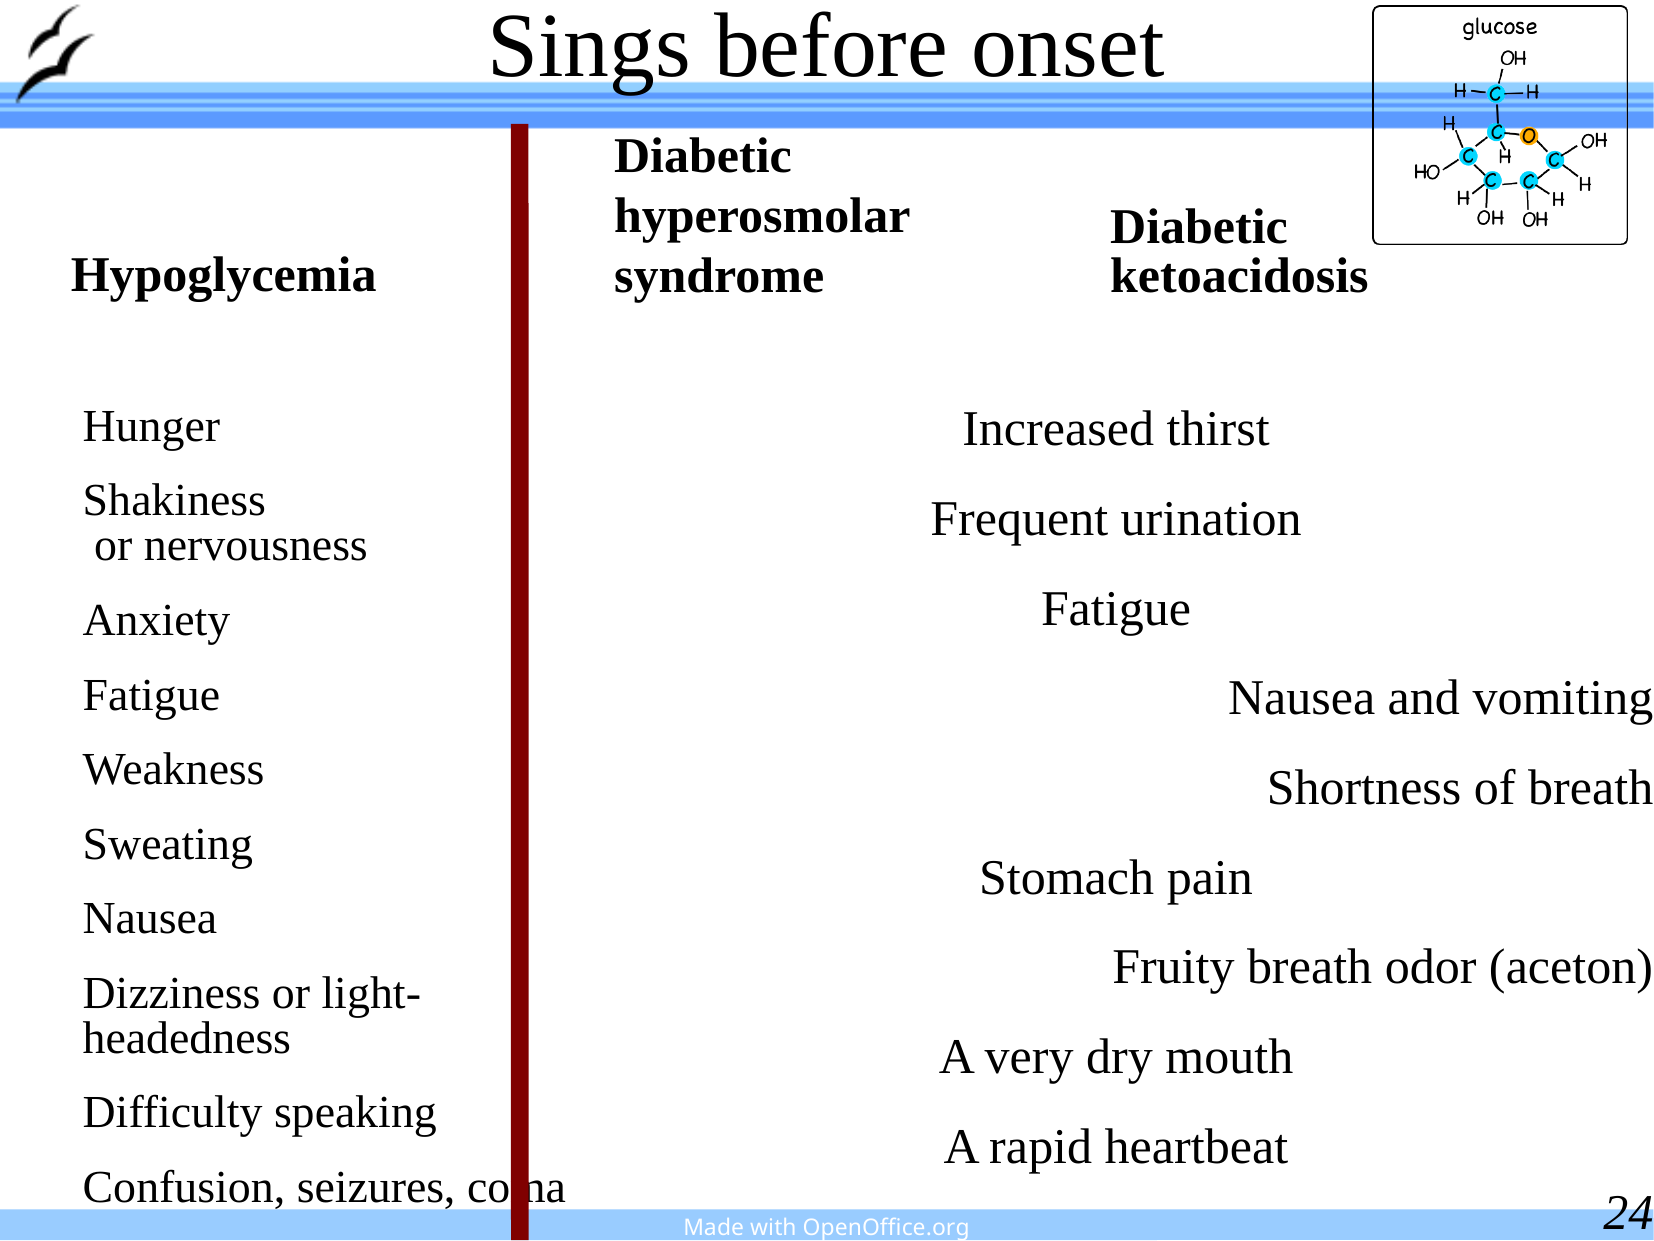

Sings before onset
# Hypoglycemia
Diabetic hyperosmolar syndrome
Diabetic ketoacidosis
Increased thirst
Frequent urination
Fatigue
Nausea and vomiting
Shortness of breath
Stomach pain
Fruity breath odor (aceton)
A very dry mouth
A rapid heartbeat
Hunger
Shakiness
 or nervousness
Anxiety
Fatigue
Weakness
Sweating
Nausea
Dizziness or light-headedness
Difficulty speaking
Confusion, seizures, coma